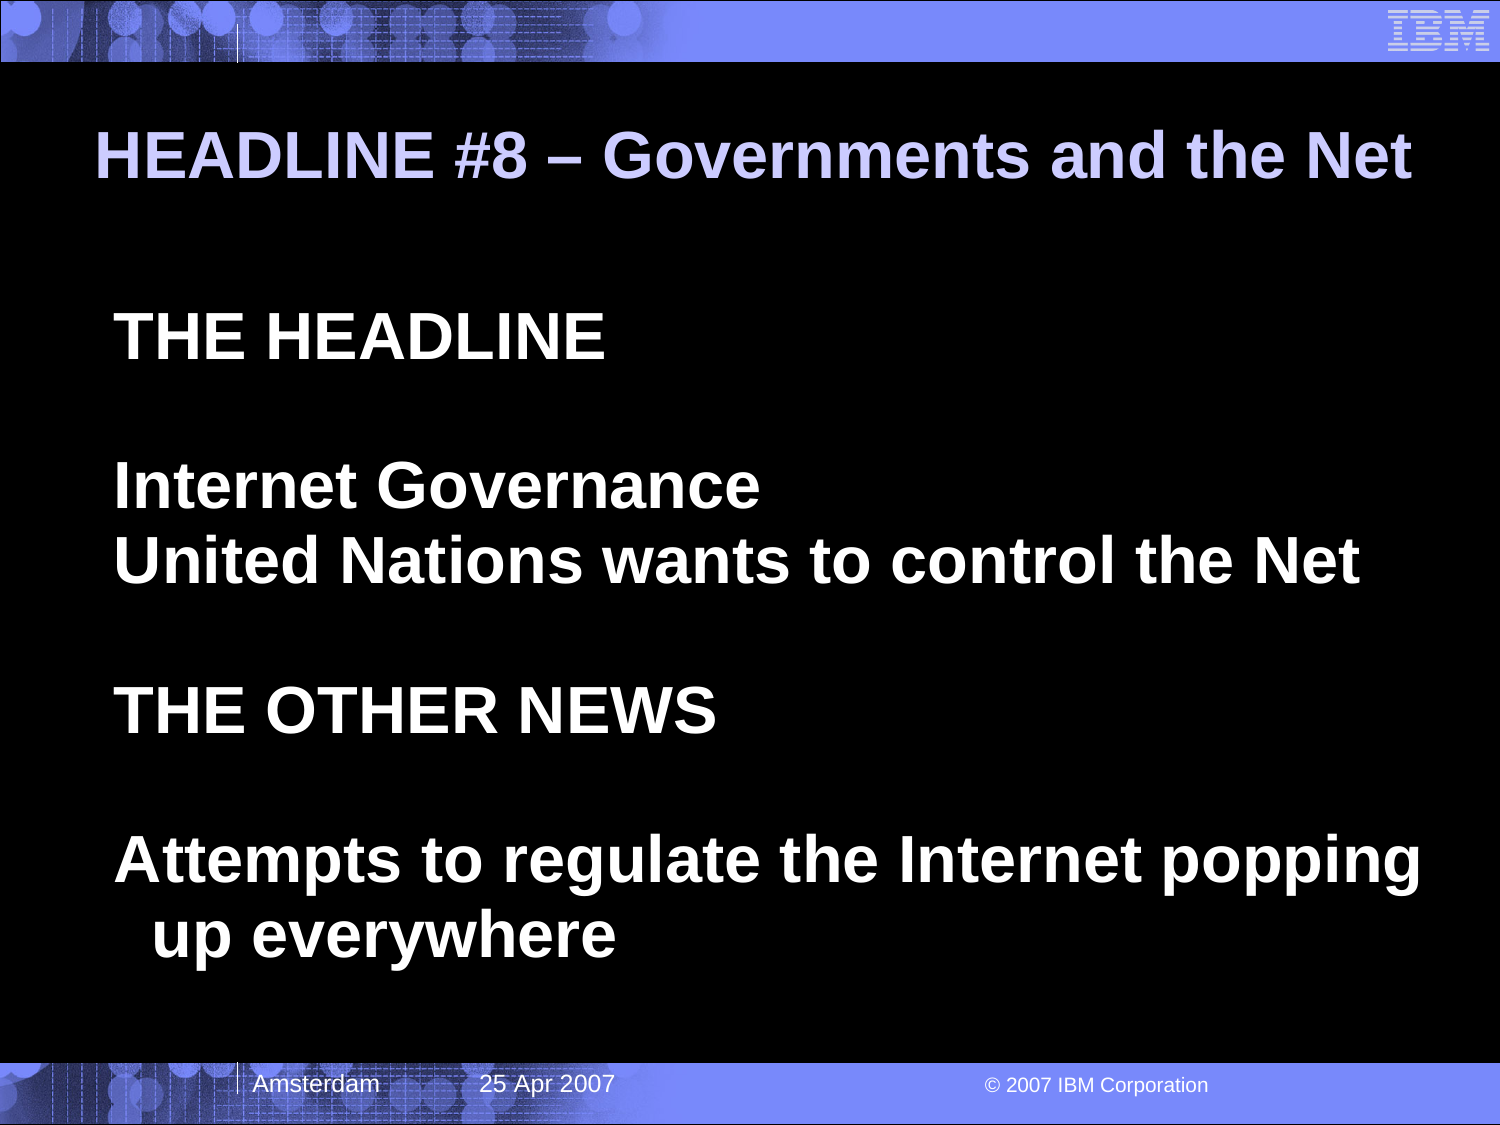

# HEADLINE #8 – Governments and the Net
THE HEADLINE
Internet Governance
United Nations wants to control the Net
THE OTHER NEWS
Attempts to regulate the Internet popping up everywhere